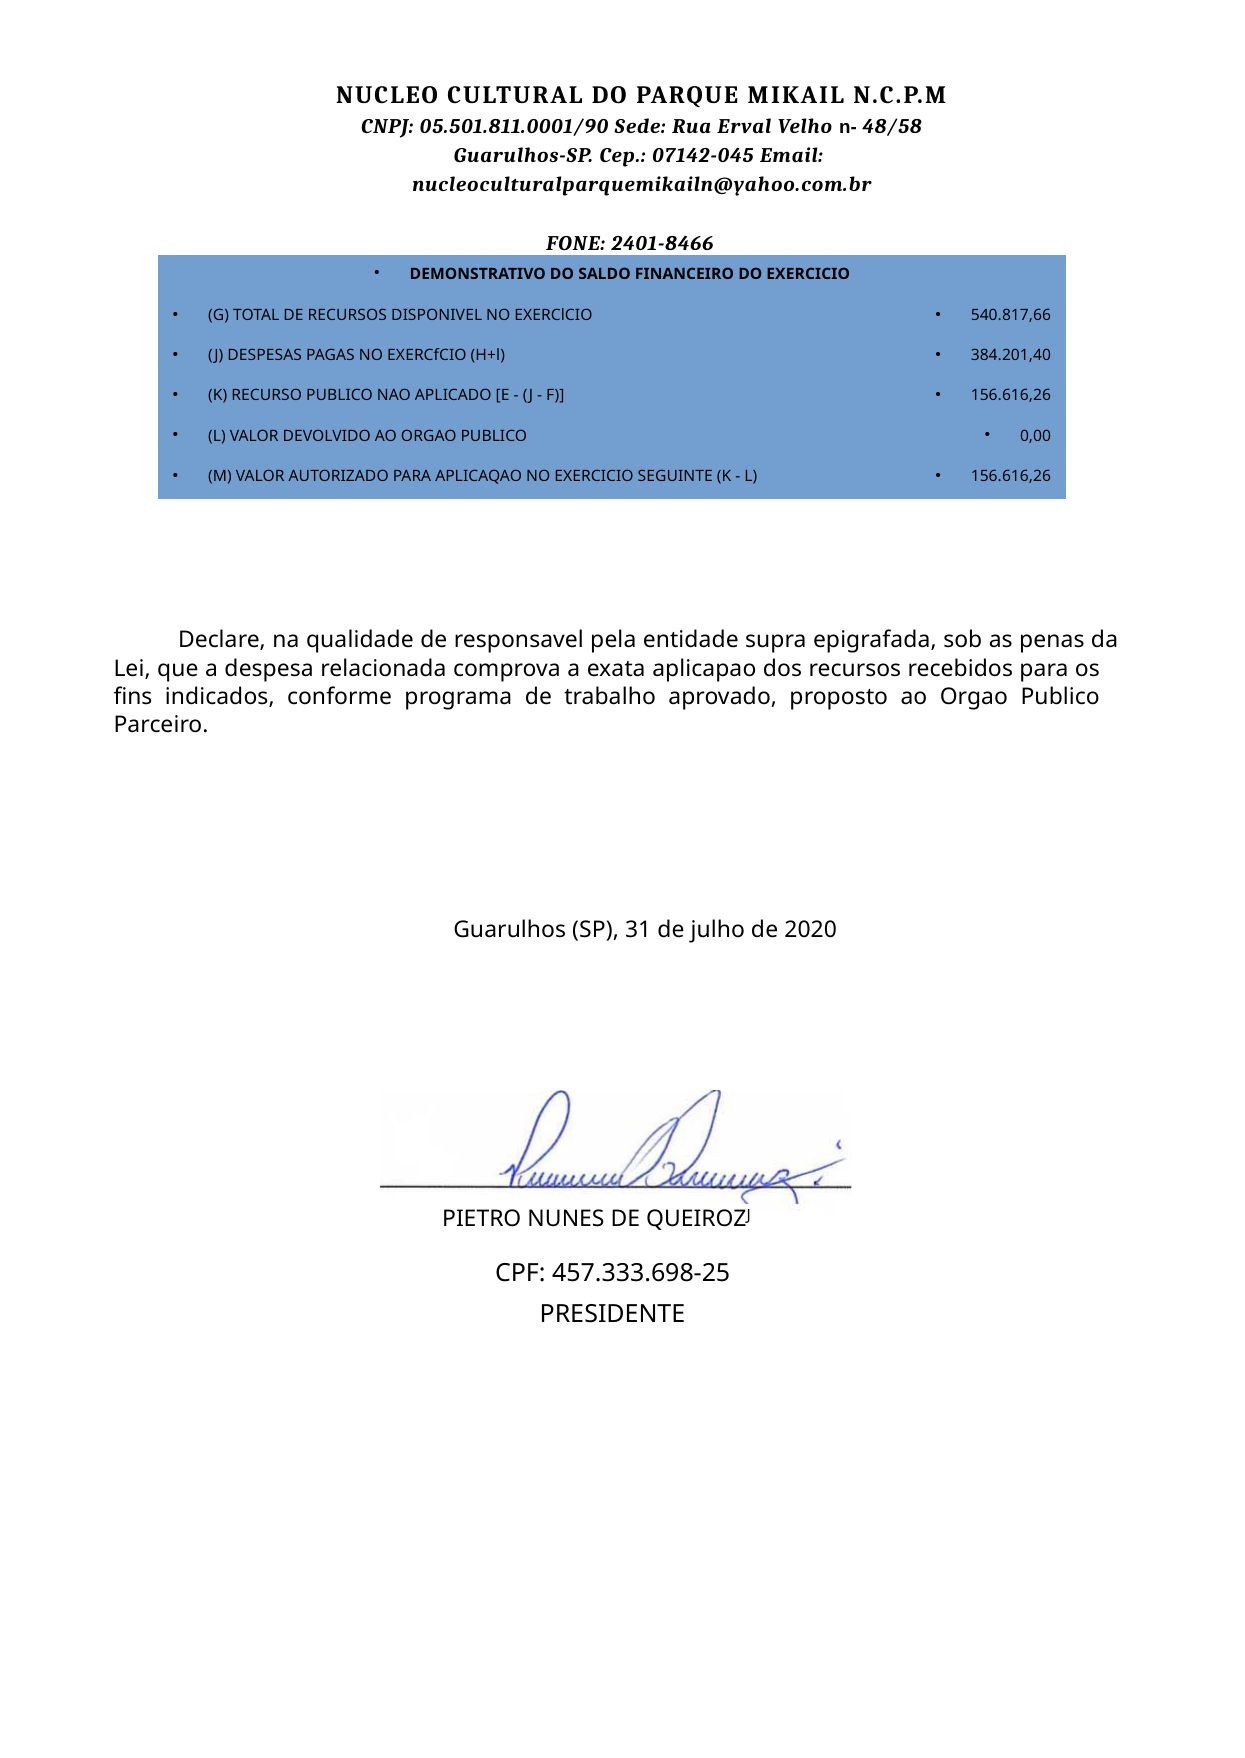

NUCLEO CULTURAL DO PARQUE MIKAIL N.C.P.M
CNPJ: 05.501.811.0001/90 Sede: Rua Erval Velho n- 48/58 Guarulhos-SP. Cep.: 07142-045 Email: nucleoculturalparquemikailn@yahoo.com.br
FONE: 2401-8466
| DEMONSTRATIVO DO SALDO FINANCEIRO DO EXERCICIO | |
| --- | --- |
| (G) TOTAL DE RECURSOS DISPONIVEL NO EXERClCIO | 540.817,66 |
| (J) DESPESAS PAGAS NO EXERCfCIO (H+l) | 384.201,40 |
| (K) RECURSO PUBLICO NAO APLICADO [E - (J - F)] | 156.616,26 |
| (L) VALOR DEVOLVIDO AO ORGAO PUBLICO | 0,00 |
| (M) VALOR AUTORIZADO PARA APLICAQAO NO EXERCICIO SEGUINTE (K - L) | 156.616,26 |
Declare, na qualidade de responsavel pela entidade supra epigrafada, sob as penas da Lei, que a despesa relacionada comprova a exata aplicapao dos recursos recebidos para os fins indicados, conforme programa de trabalho aprovado, proposto ao Orgao Publico Parceiro.
Guarulhos (SP), 31 de julho de 2020
PIETRO NUNES DE QUEIROZJ
CPF: 457.333.698-25
PRESIDENTE